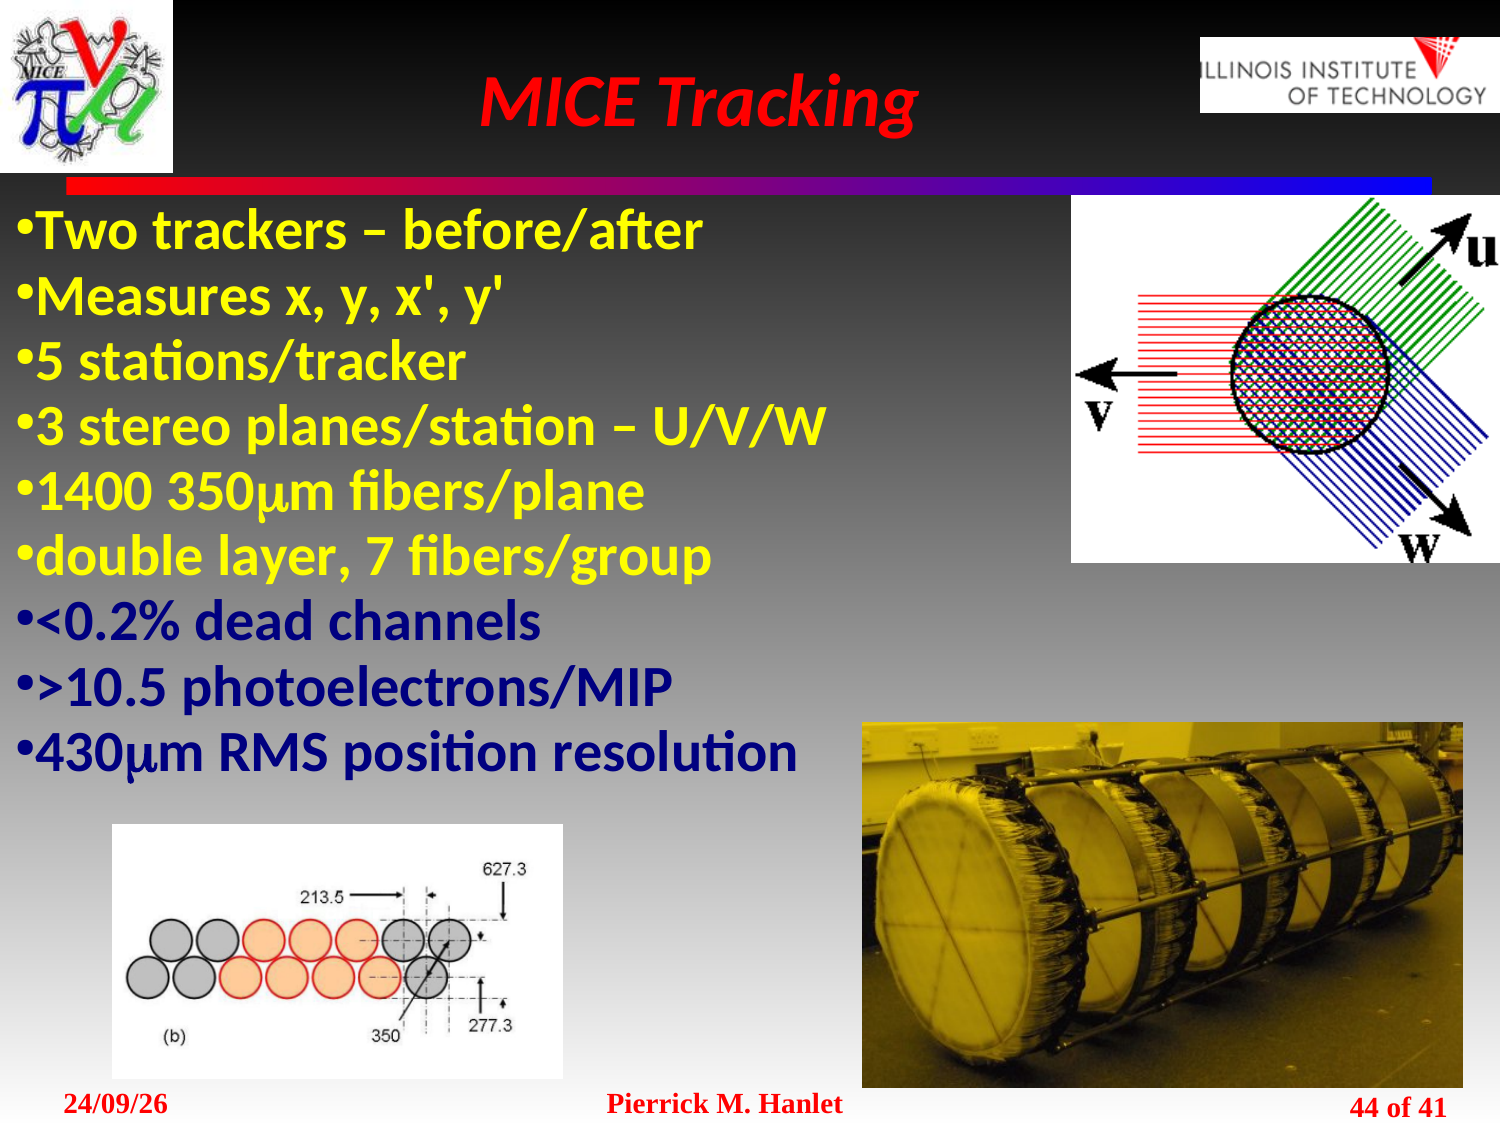

# MICE Tracking
Two trackers – before/after
Measures x, y, x', y'
5 stations/tracker
3 stereo planes/station – U/V/W
1400 350mm fibers/plane
double layer, 7 fibers/group
<0.2% dead channels
>10.5 photoelectrons/MIP
430mm RMS position resolution
44
Pierrick Hanlet